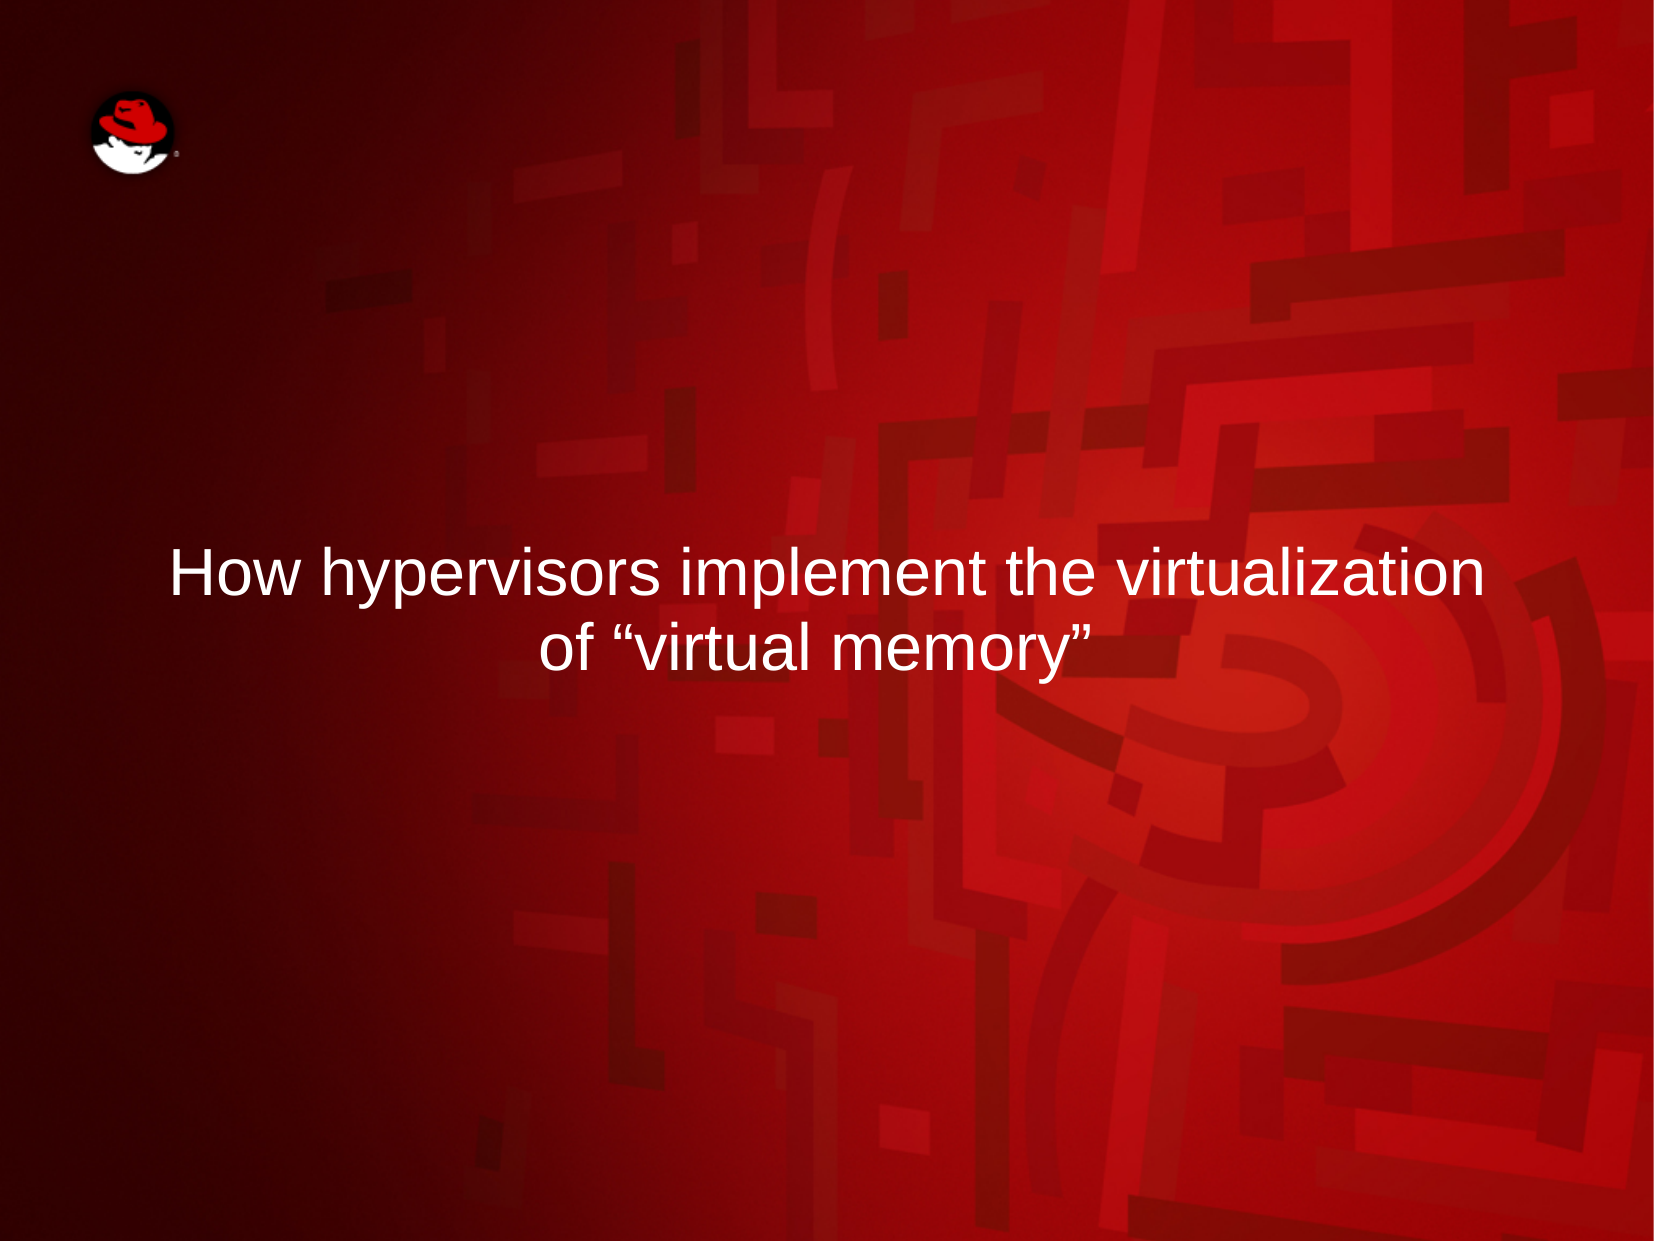

How hypervisors implement the virtualization of “virtual memory”